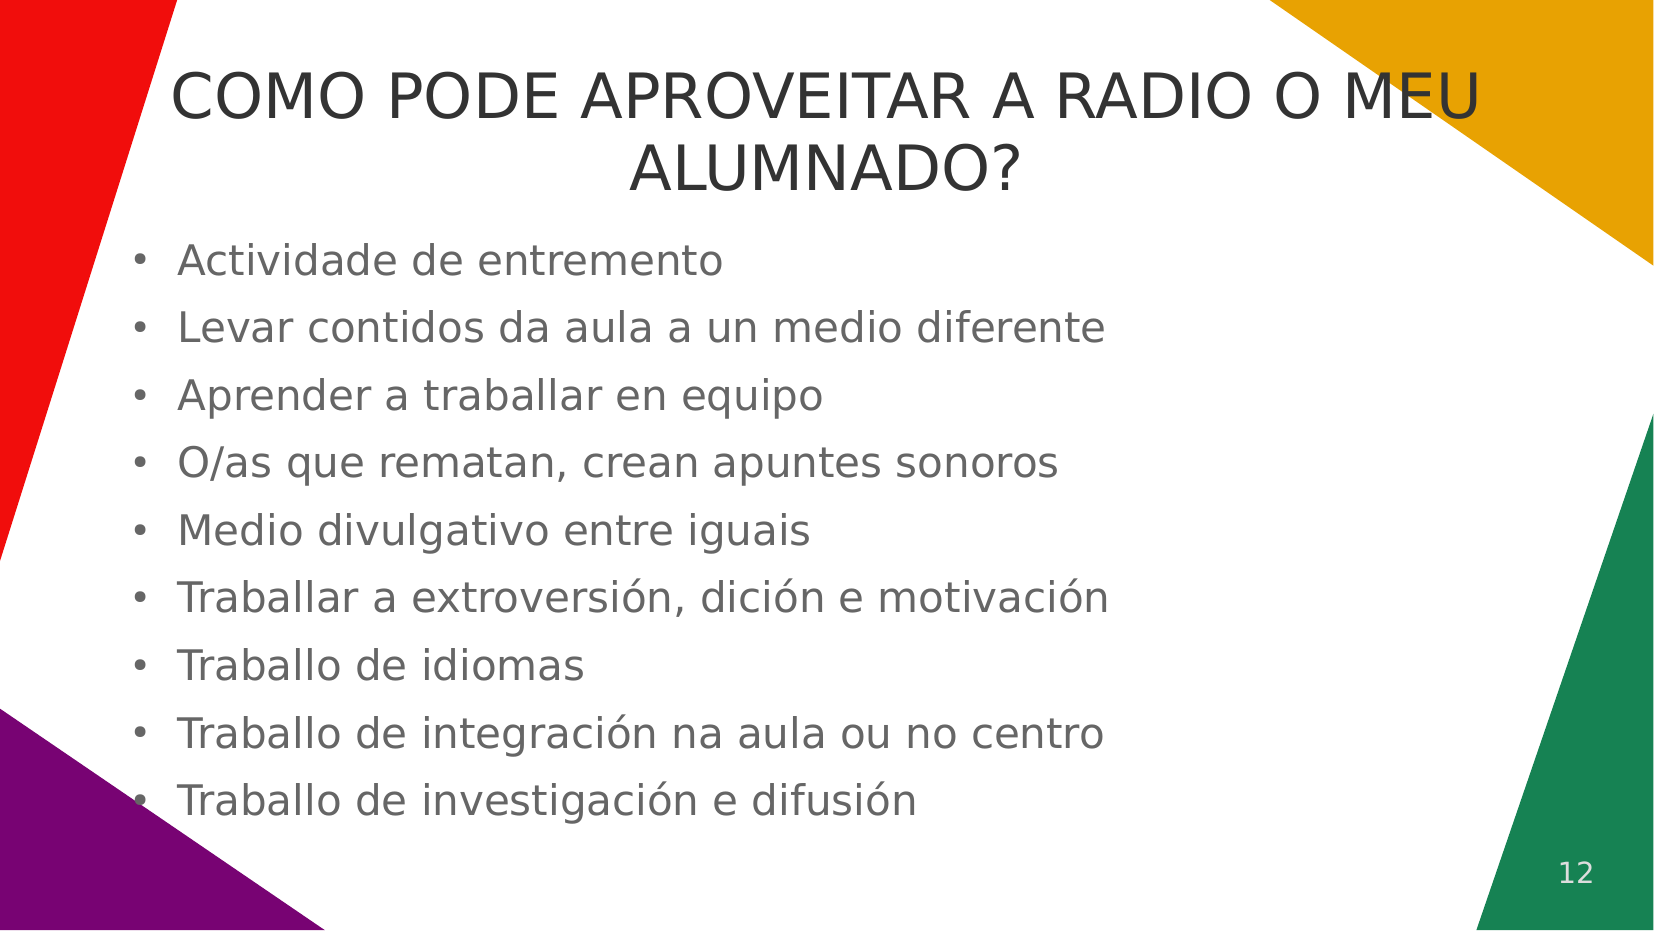

# COMO PODE APROVEITAR A RADIO O MEU ALUMNADO?
Actividade de entremento
Levar contidos da aula a un medio diferente
Aprender a traballar en equipo
O/as que rematan, crean apuntes sonoros
Medio divulgativo entre iguais
Traballar a extroversión, dición e motivación
Traballo de idiomas
Traballo de integración na aula ou no centro
Traballo de investigación e difusión
12